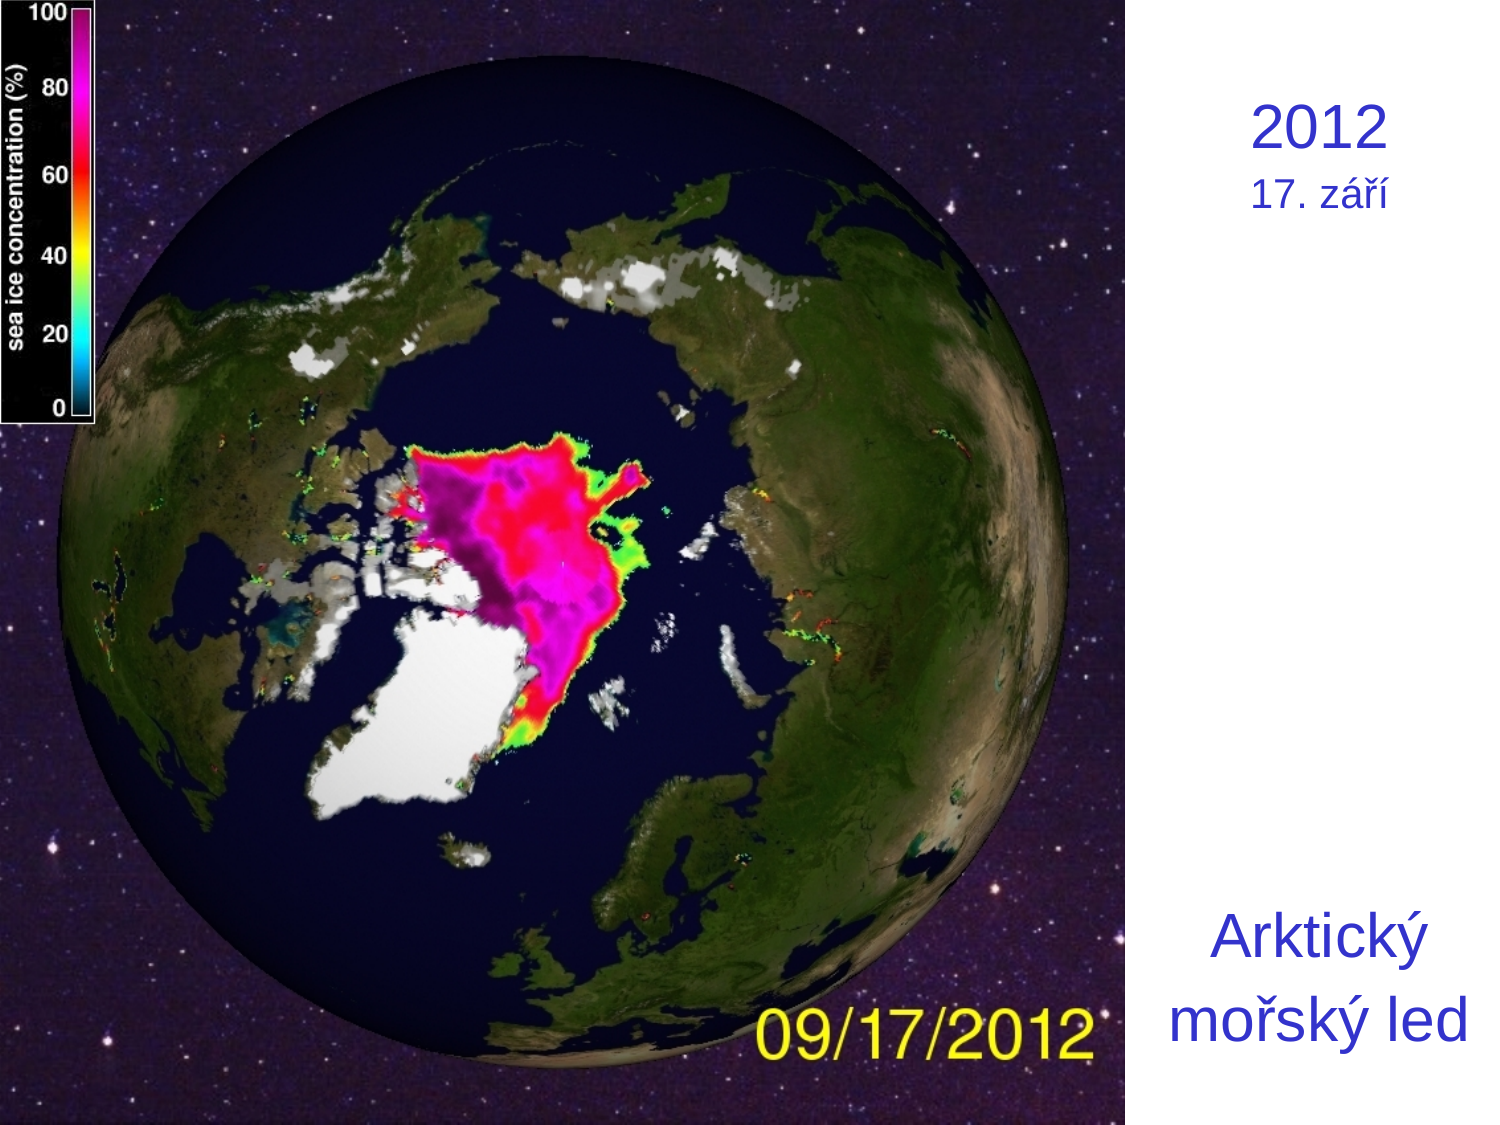

# 2012 17. září Arktický mořský led